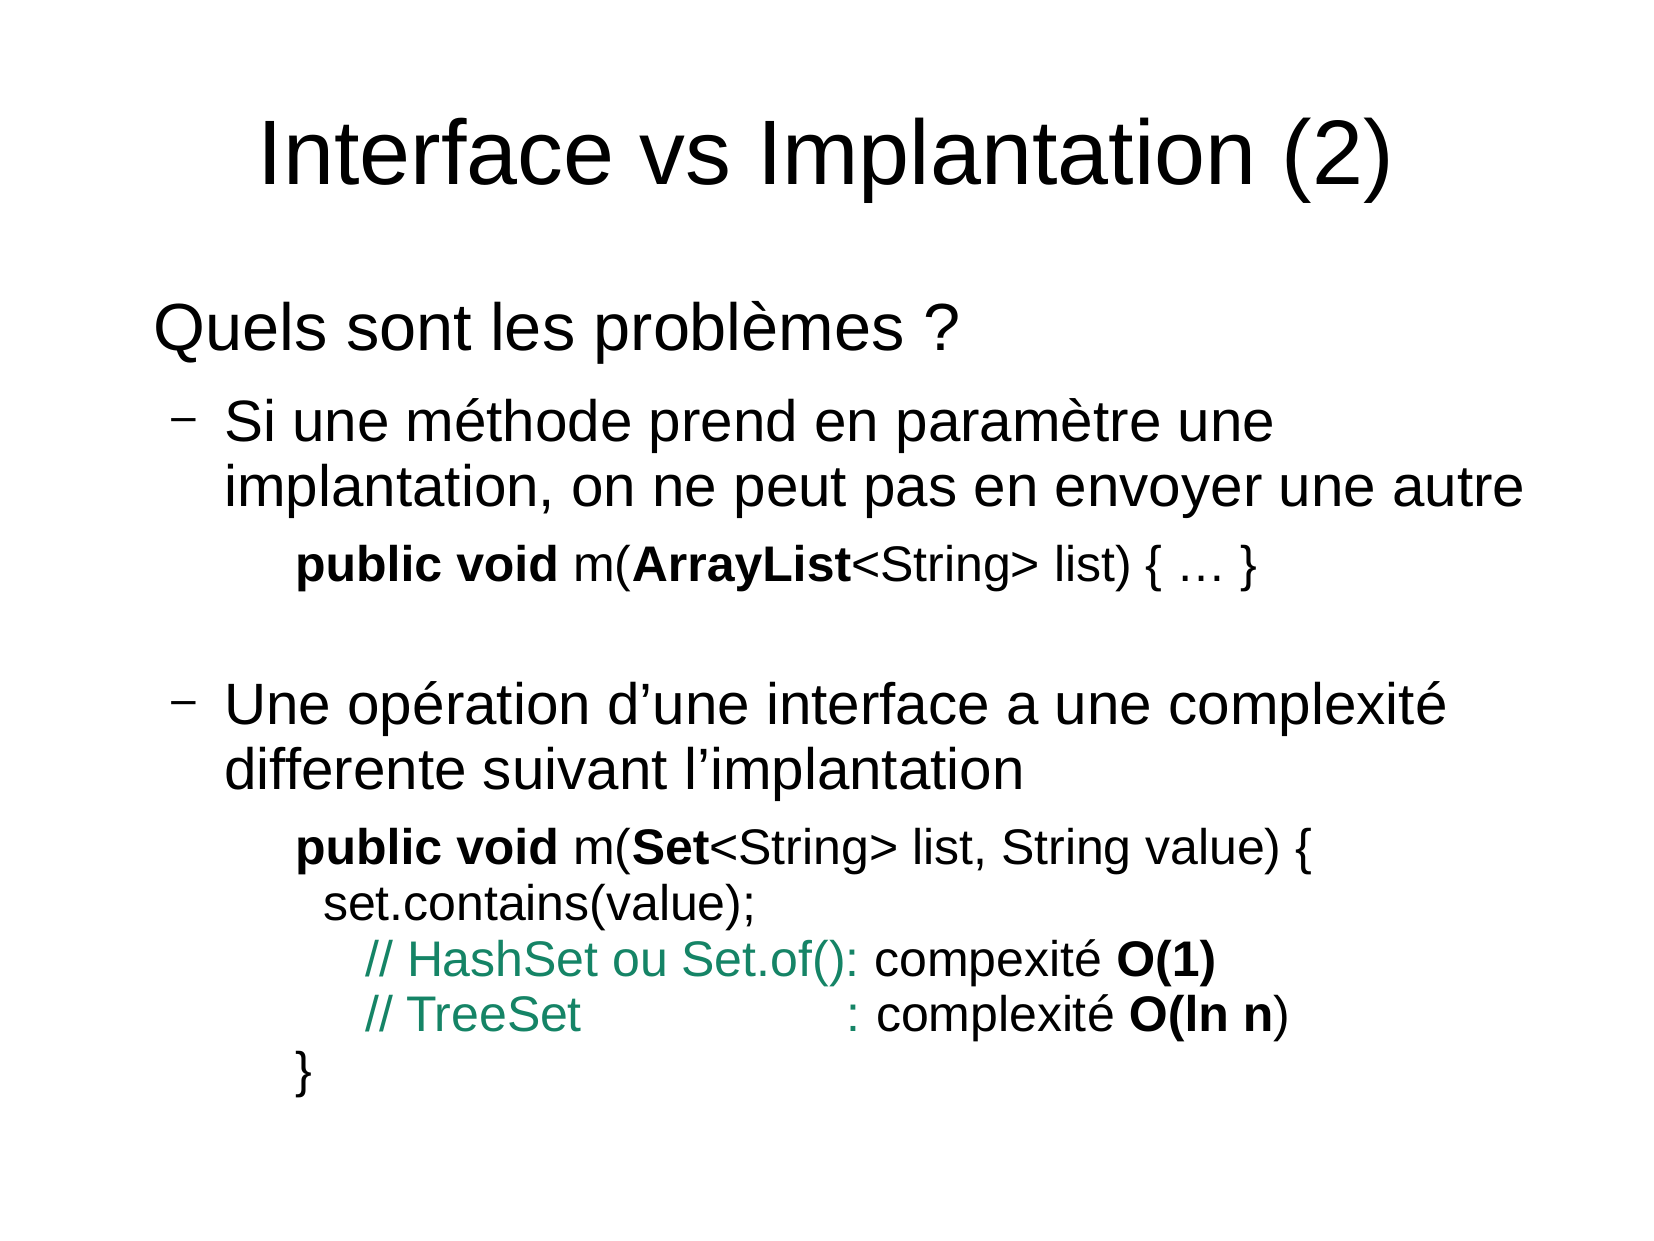

# Interface vs Implantation (2)
Quels sont les problèmes ?
Si une méthode prend en paramètre une implantation, on ne peut pas en envoyer une autre
public void m(ArrayList<String> list) { … }
Une opération d’une interface a une complexité differente suivant l’implantation
public void m(Set<String> list, String value) {
 set.contains(value);
 // HashSet ou Set.of(): compexité O(1)
 // TreeSet : complexité O(ln n)
}